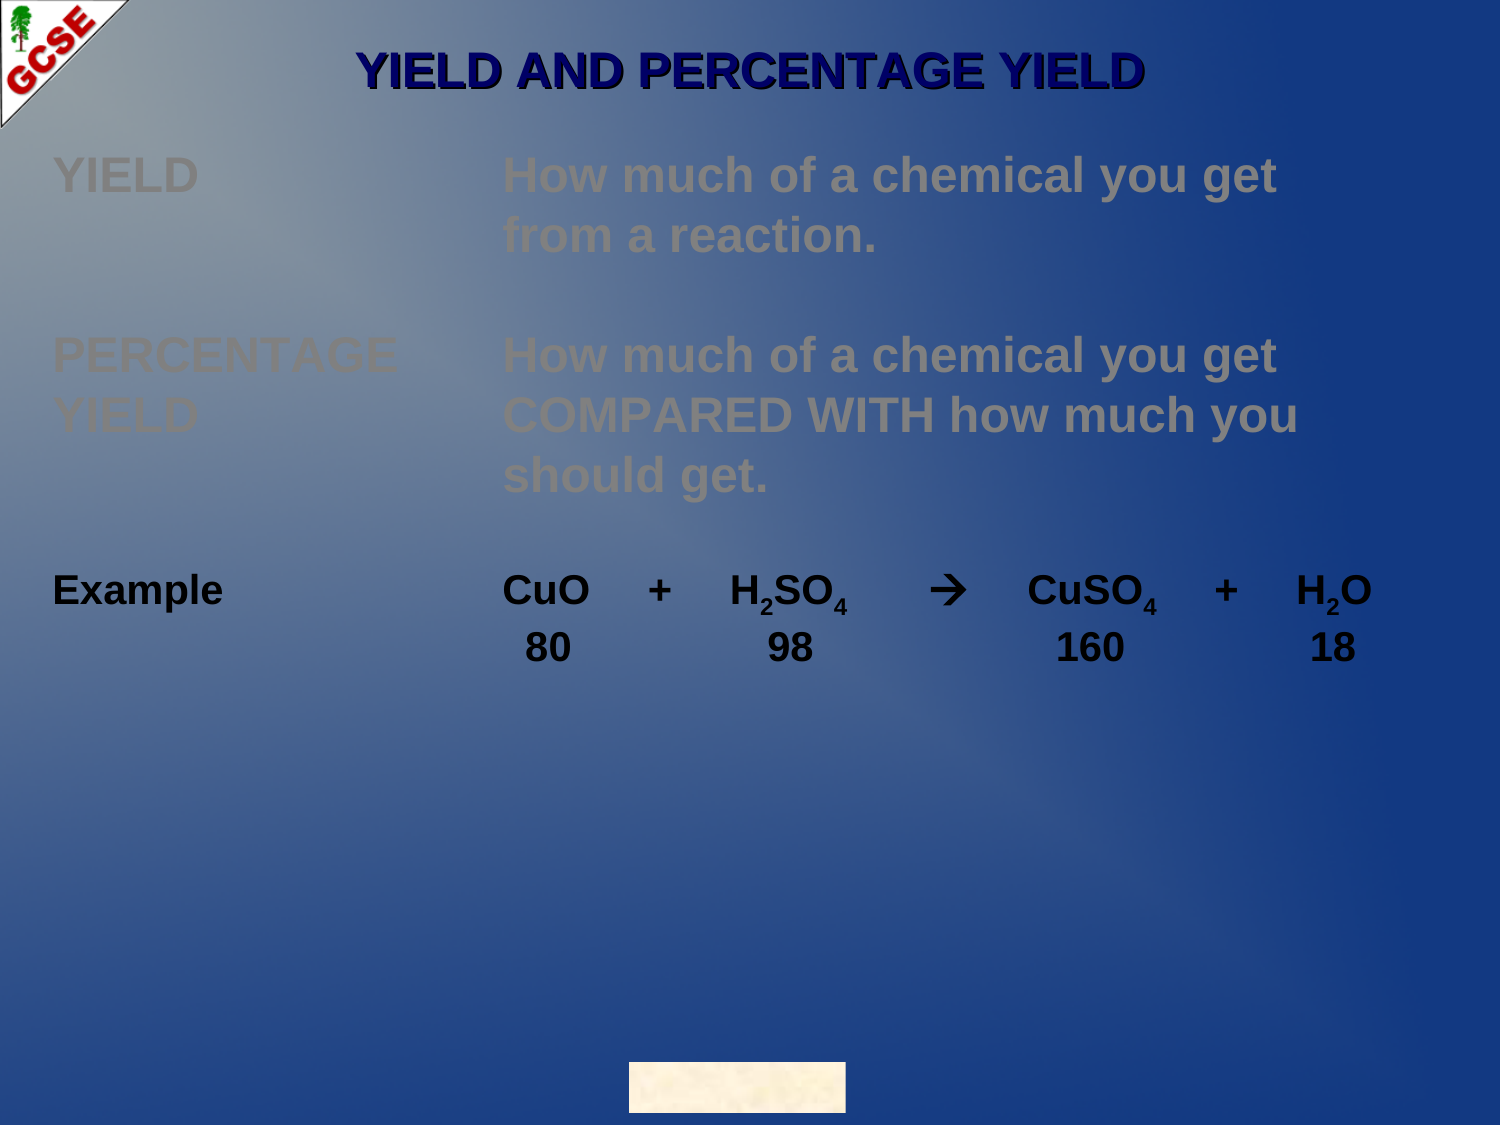

YIELD AND PERCENTAGE YIELD
YIELD	 		How much of a chemical you get
			from a reaction.
PERCENTAGE	How much of a chemical you get
YIELD 		COMPARED WITH how much you
			should get.
Example		CuO + H2SO4  CuSO4 + H2O
			 80	 98	 160	 18
HOPTON